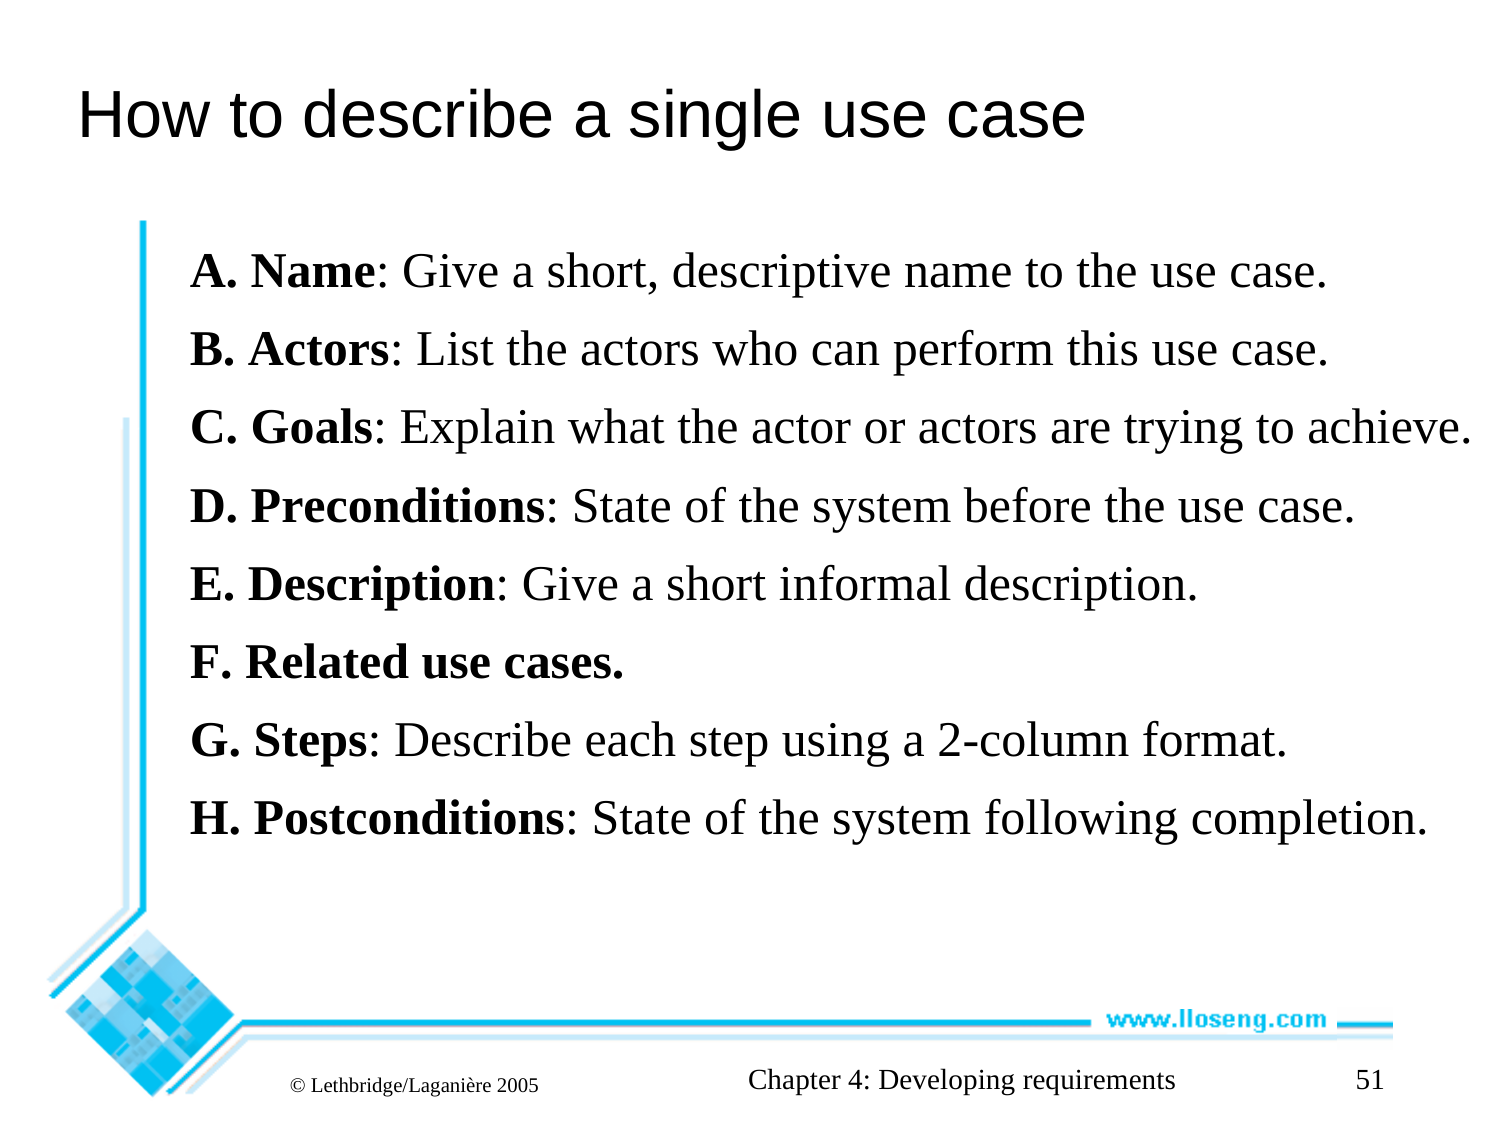

# How to describe a single use case
A. Name: Give a short, descriptive name to the use case.
B. Actors: List the actors who can perform this use case.
C. Goals: Explain what the actor or actors are trying to achieve.
D. Preconditions: State of the system before the use case.
E. Description: Give a short informal description.
F. Related use cases.
G. Steps: Describe each step using a 2-column format.
H. Postconditions: State of the system following completion.
Chapter 4: Developing requirements
© Lethbridge/Laganière 2005